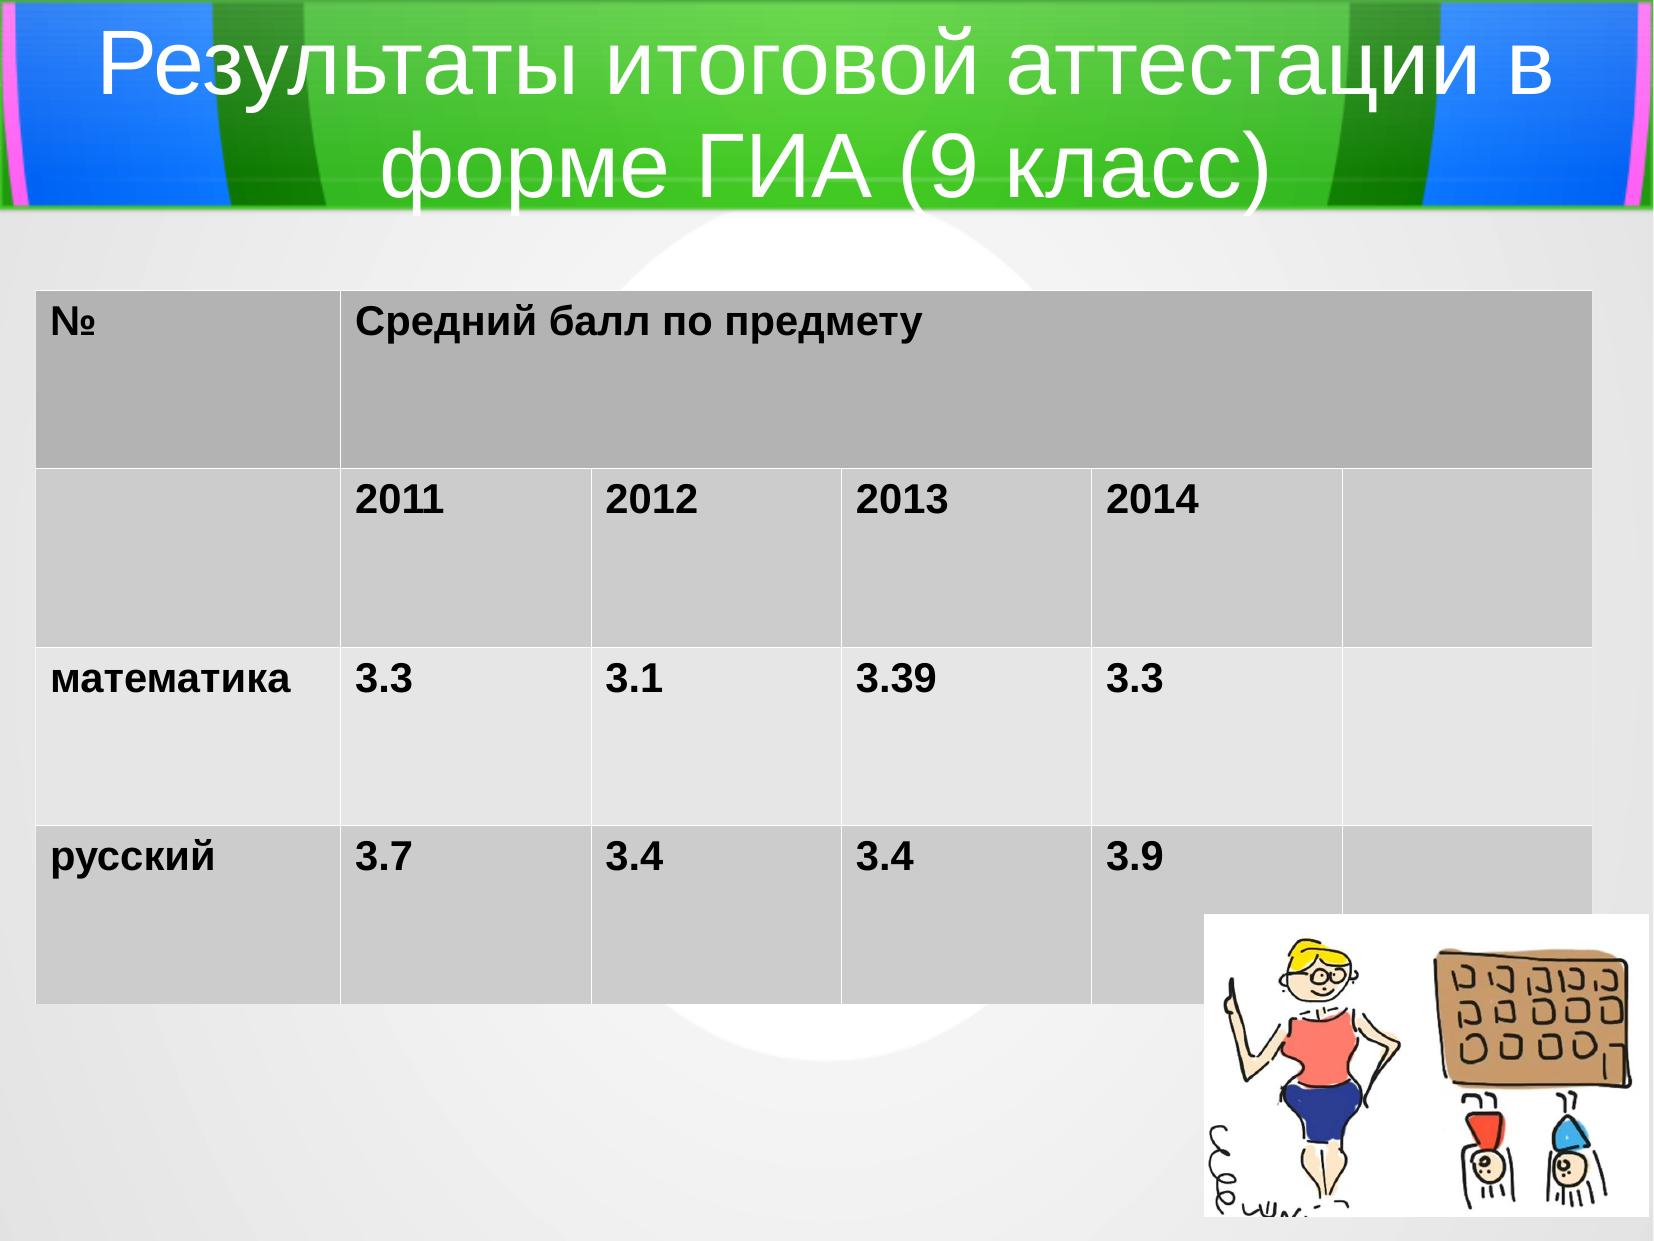

# Результаты итоговой аттестации в форме ГИА (9 класс)